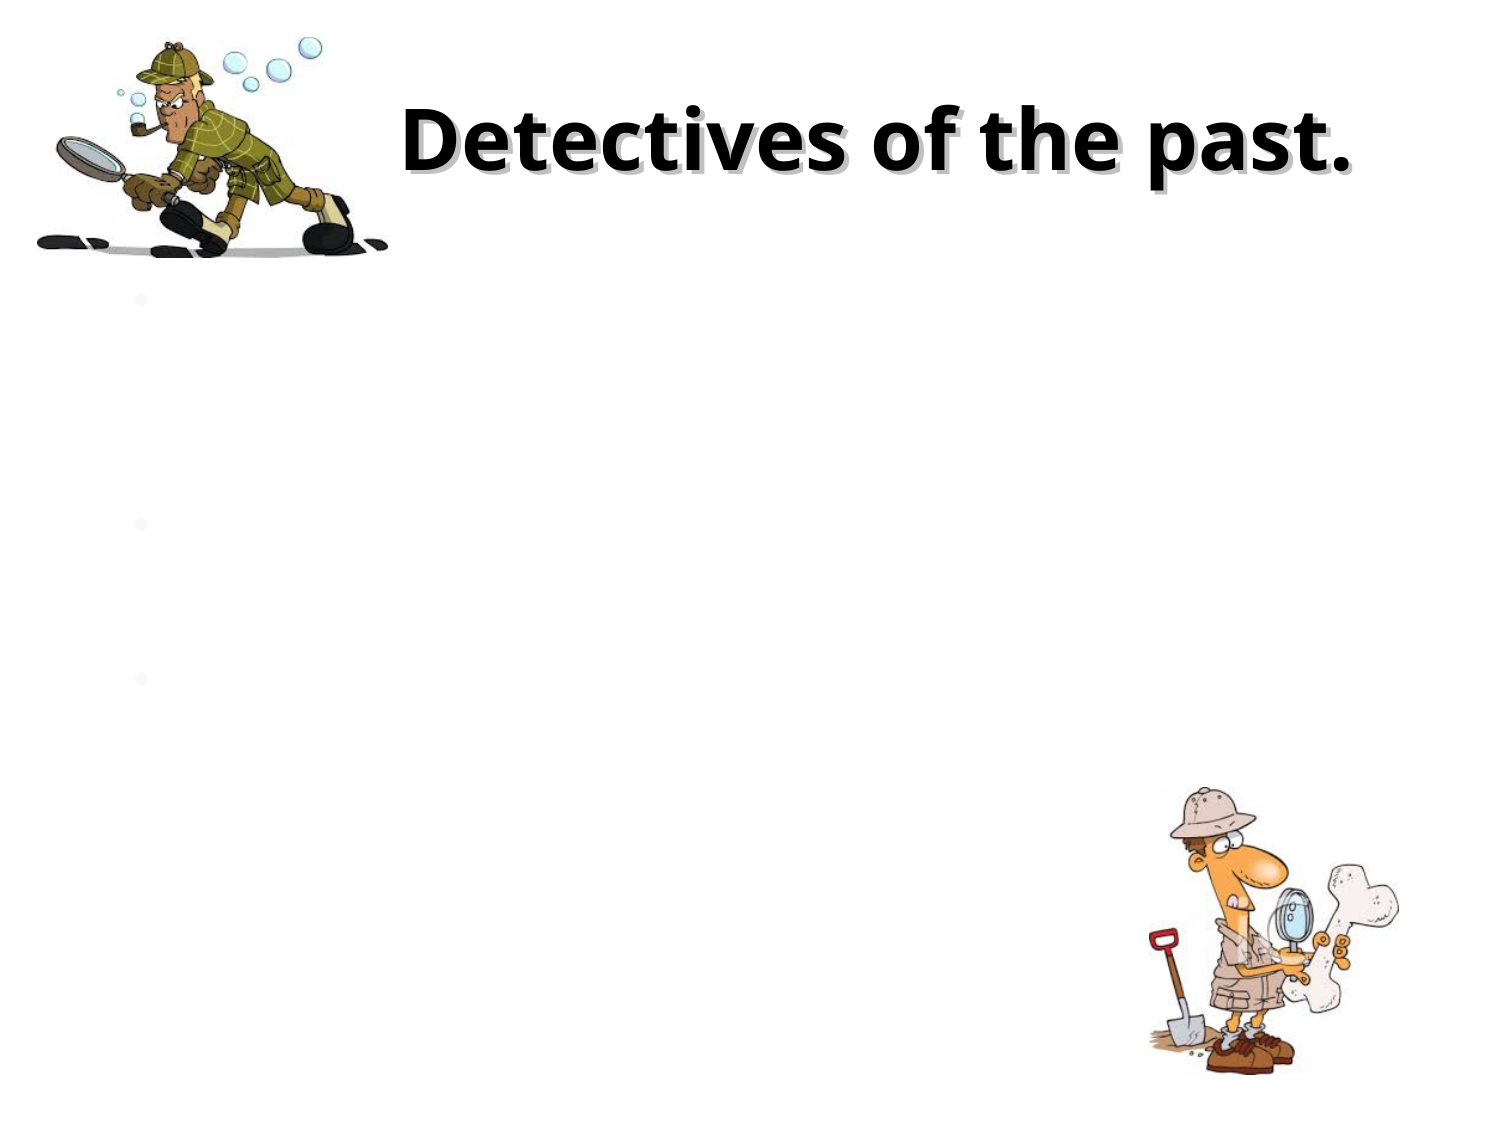

# Detectives of the past.
Archaelogists are like detectives trying to piece together clues from the past to build up a picture of how life was then.
Many people have to work together to make the picture come alive.
The person who has the idea to dig in a certain area is the team leader.